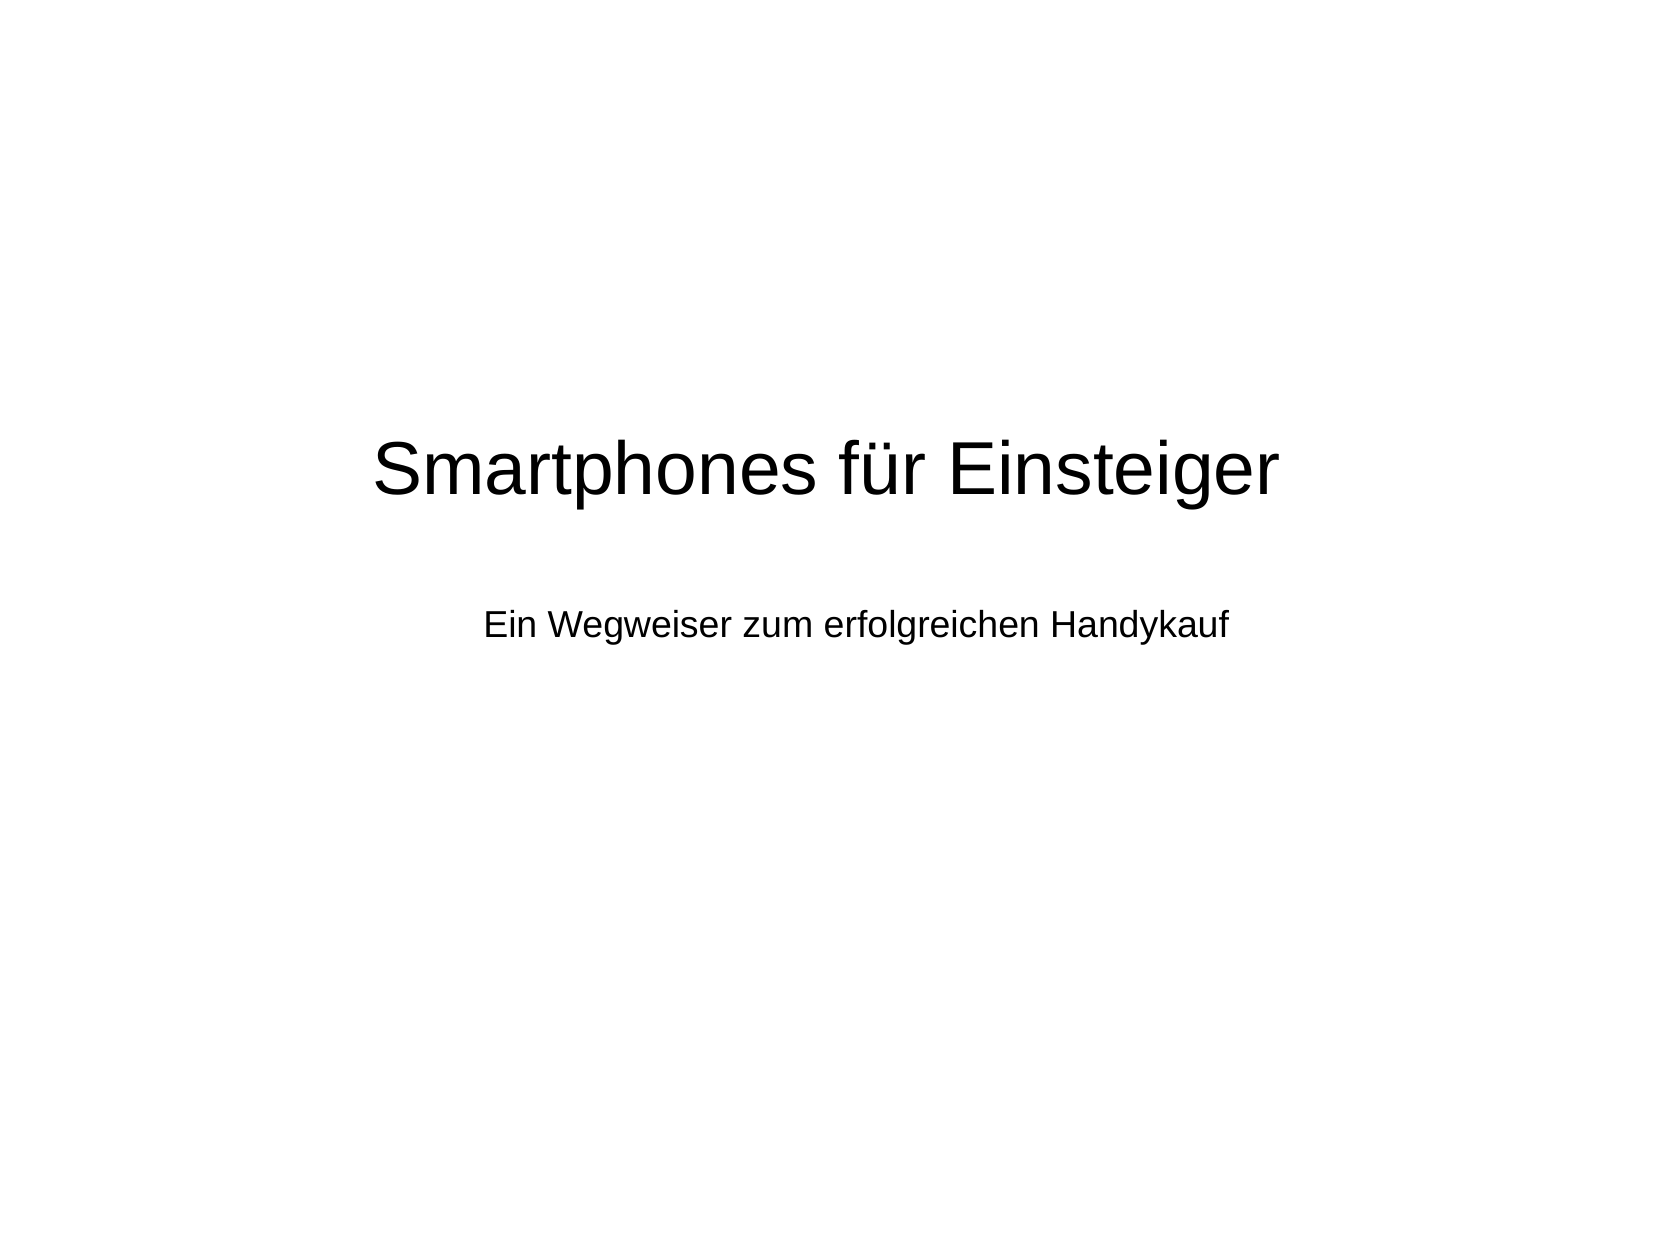

Smartphones für Einsteiger
Ein Wegweiser zum erfolgreichen Handykauf